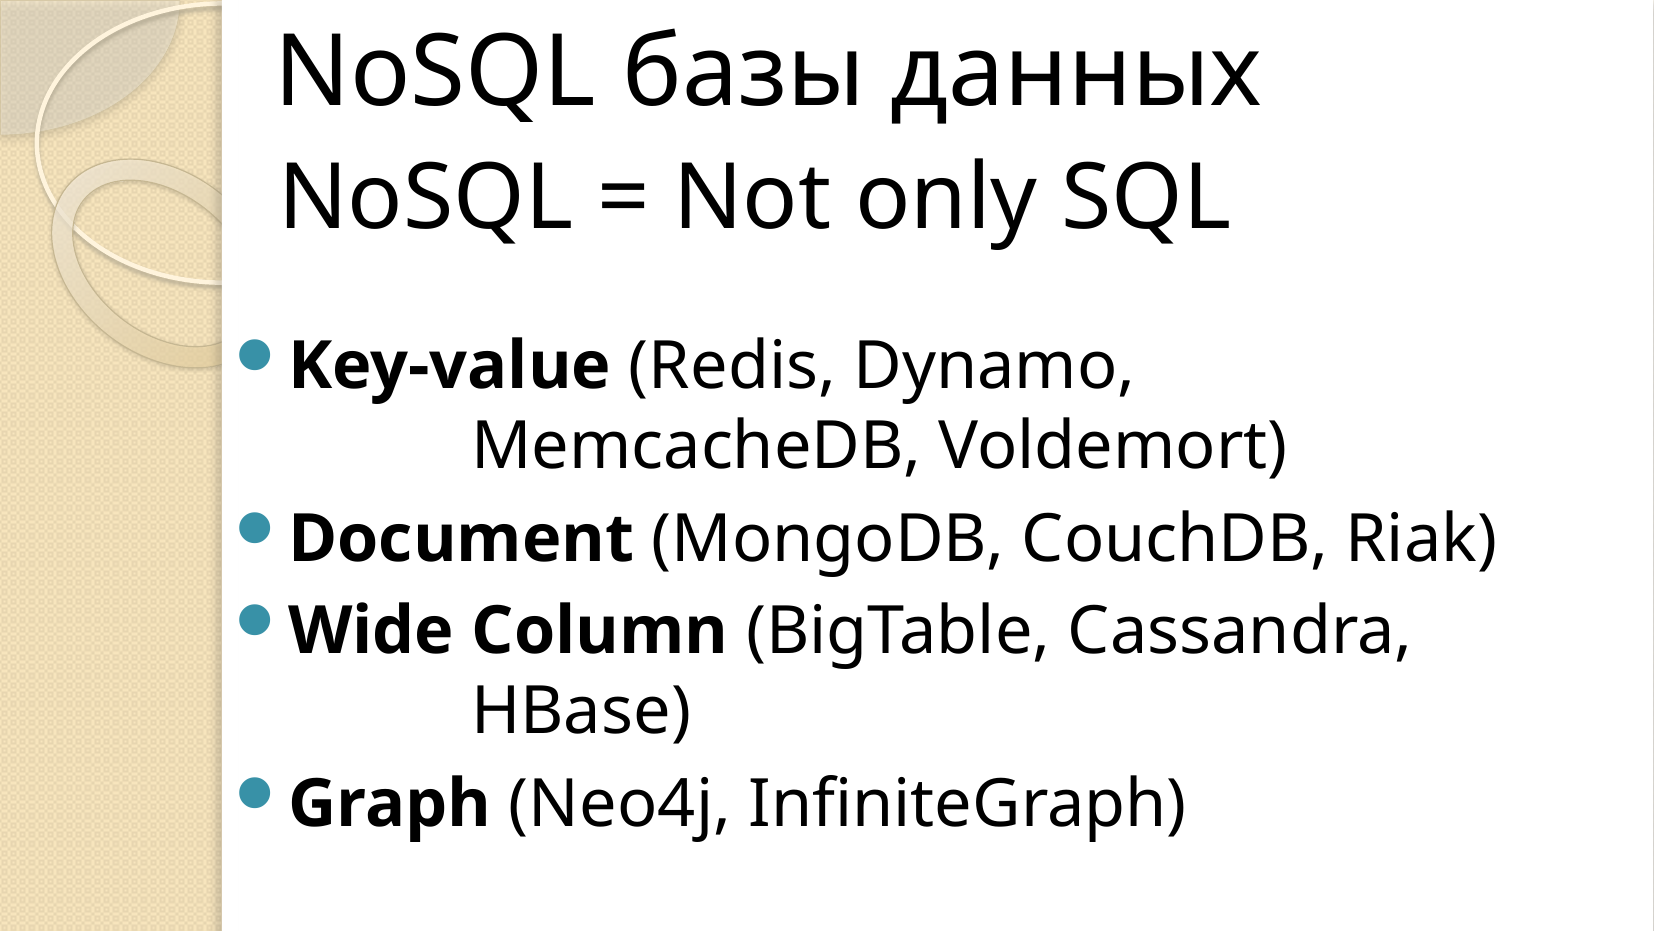

NoSQL базы данных
NoSQL = Not only SQL
# Key-value (Redis, Dynamo, 			 MemcacheDB, Voldemort)
Document (MongoDB, CouchDB, Riak)
Wide Column (BigTable, Cassandra, HBase)
Graph (Neo4j, InfiniteGraph)